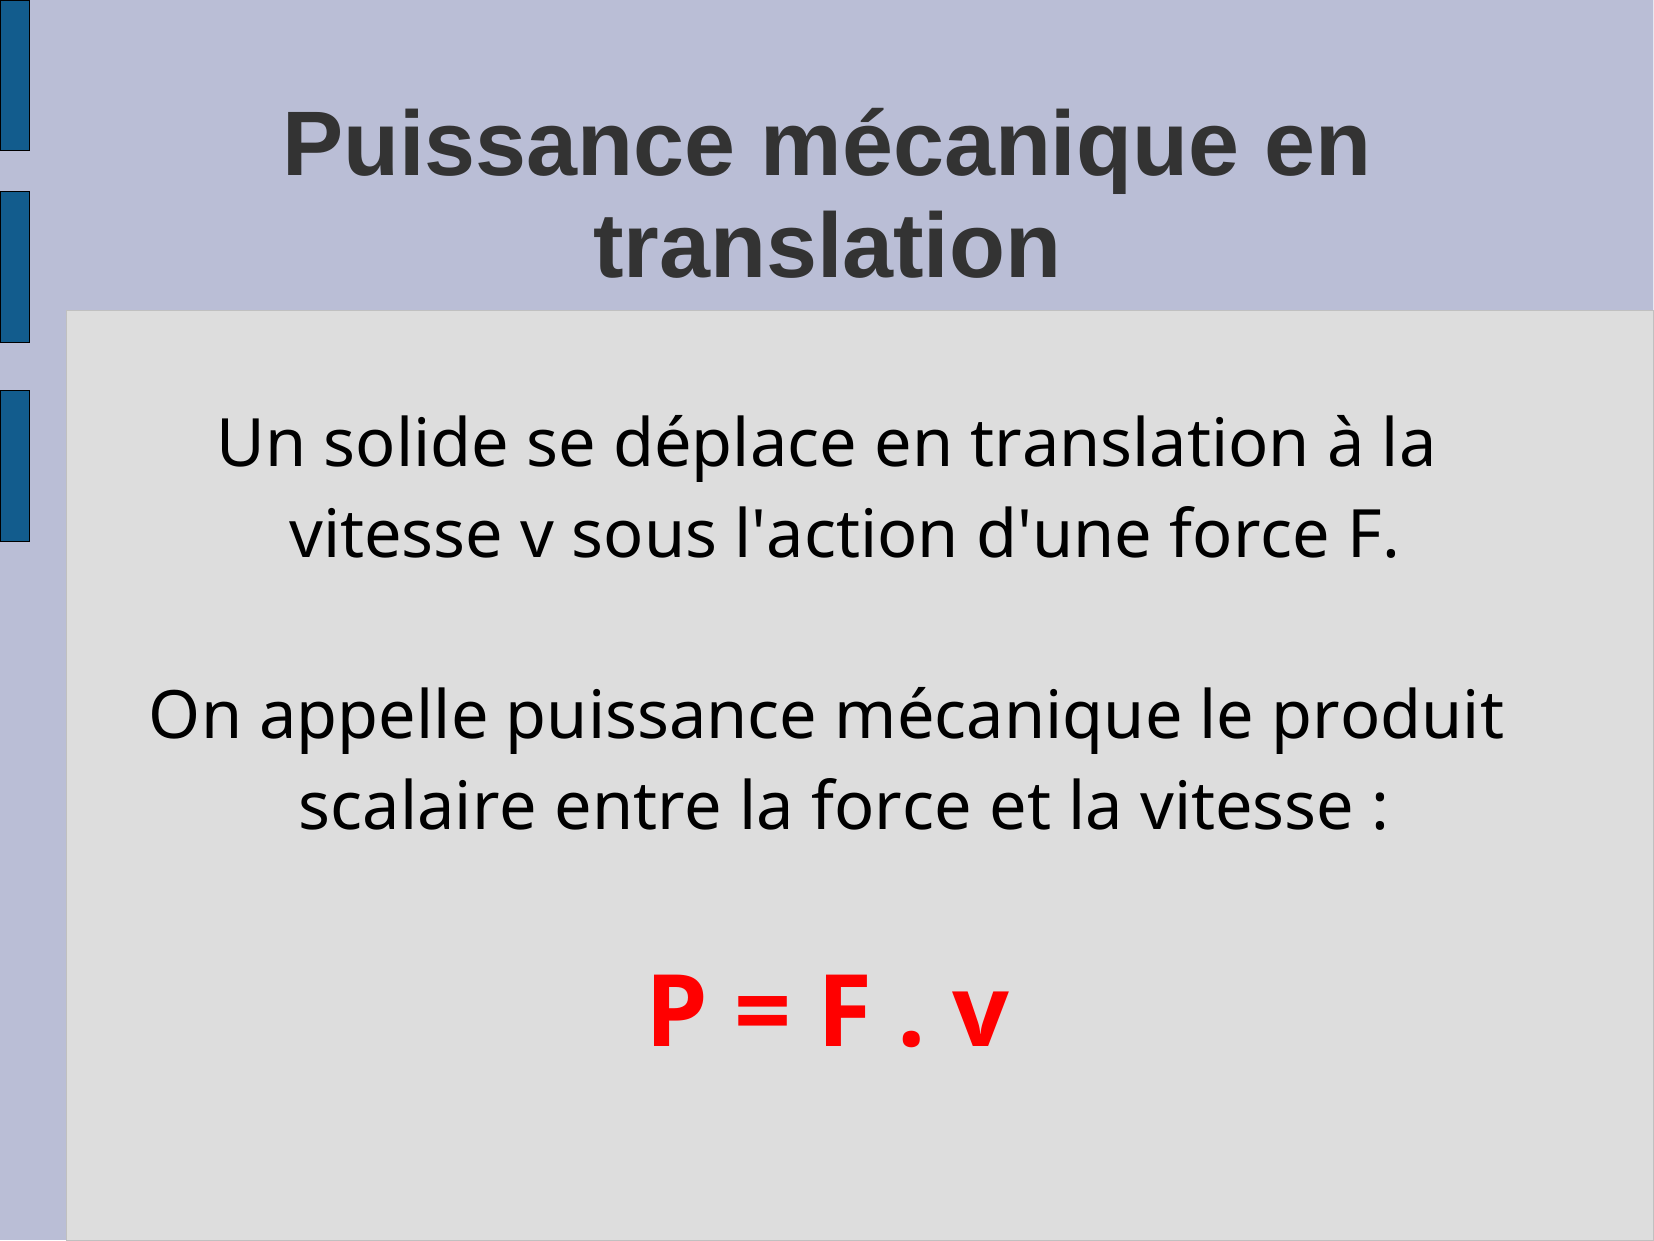

# Puissance mécanique en translation
Un solide se déplace en translation à la vitesse v sous l'action d'une force F.
On appelle puissance mécanique le produit scalaire entre la force et la vitesse :
P = F . v